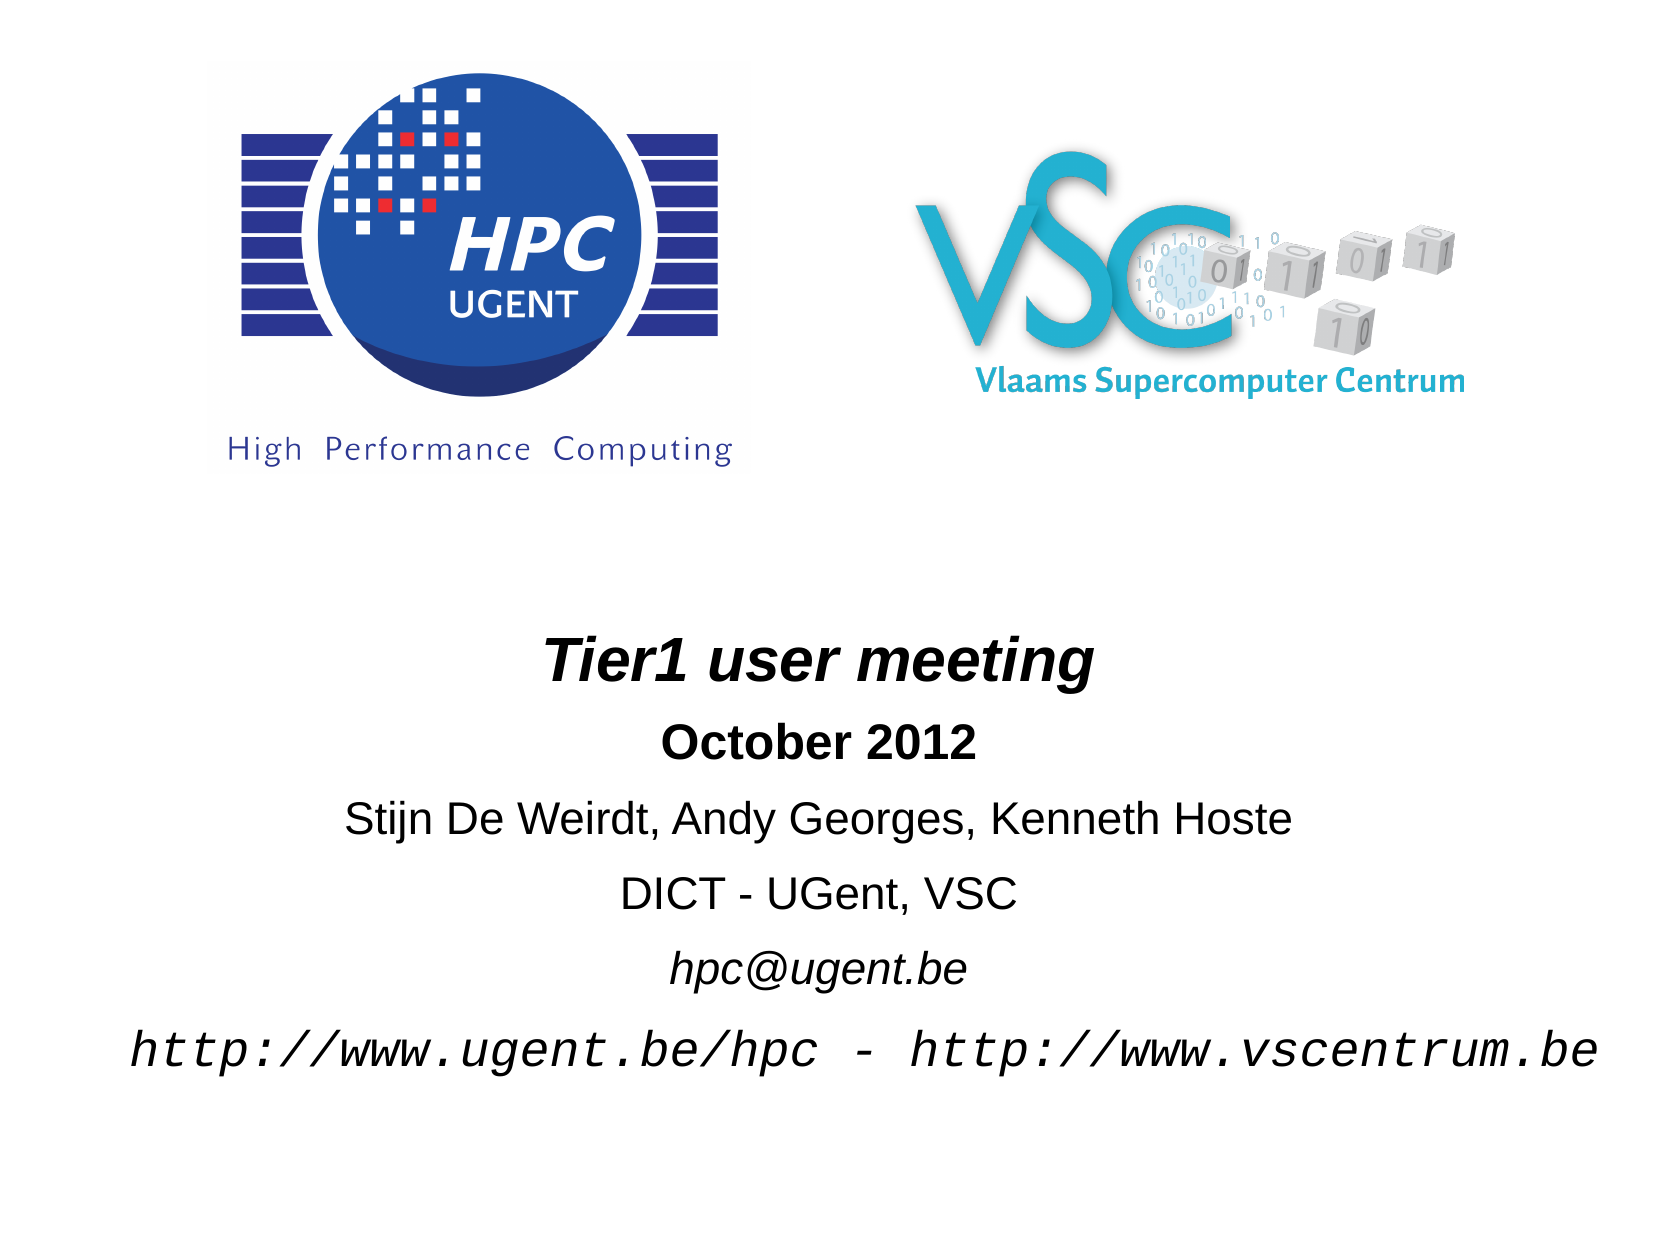

# Tier1 user meeting October 2012 Stijn De Weirdt, Andy Georges, Kenneth Hoste DICT - UGent, VSC hpc@ugent.be
http://www.ugent.be/hpc - http://www.vscentrum.be